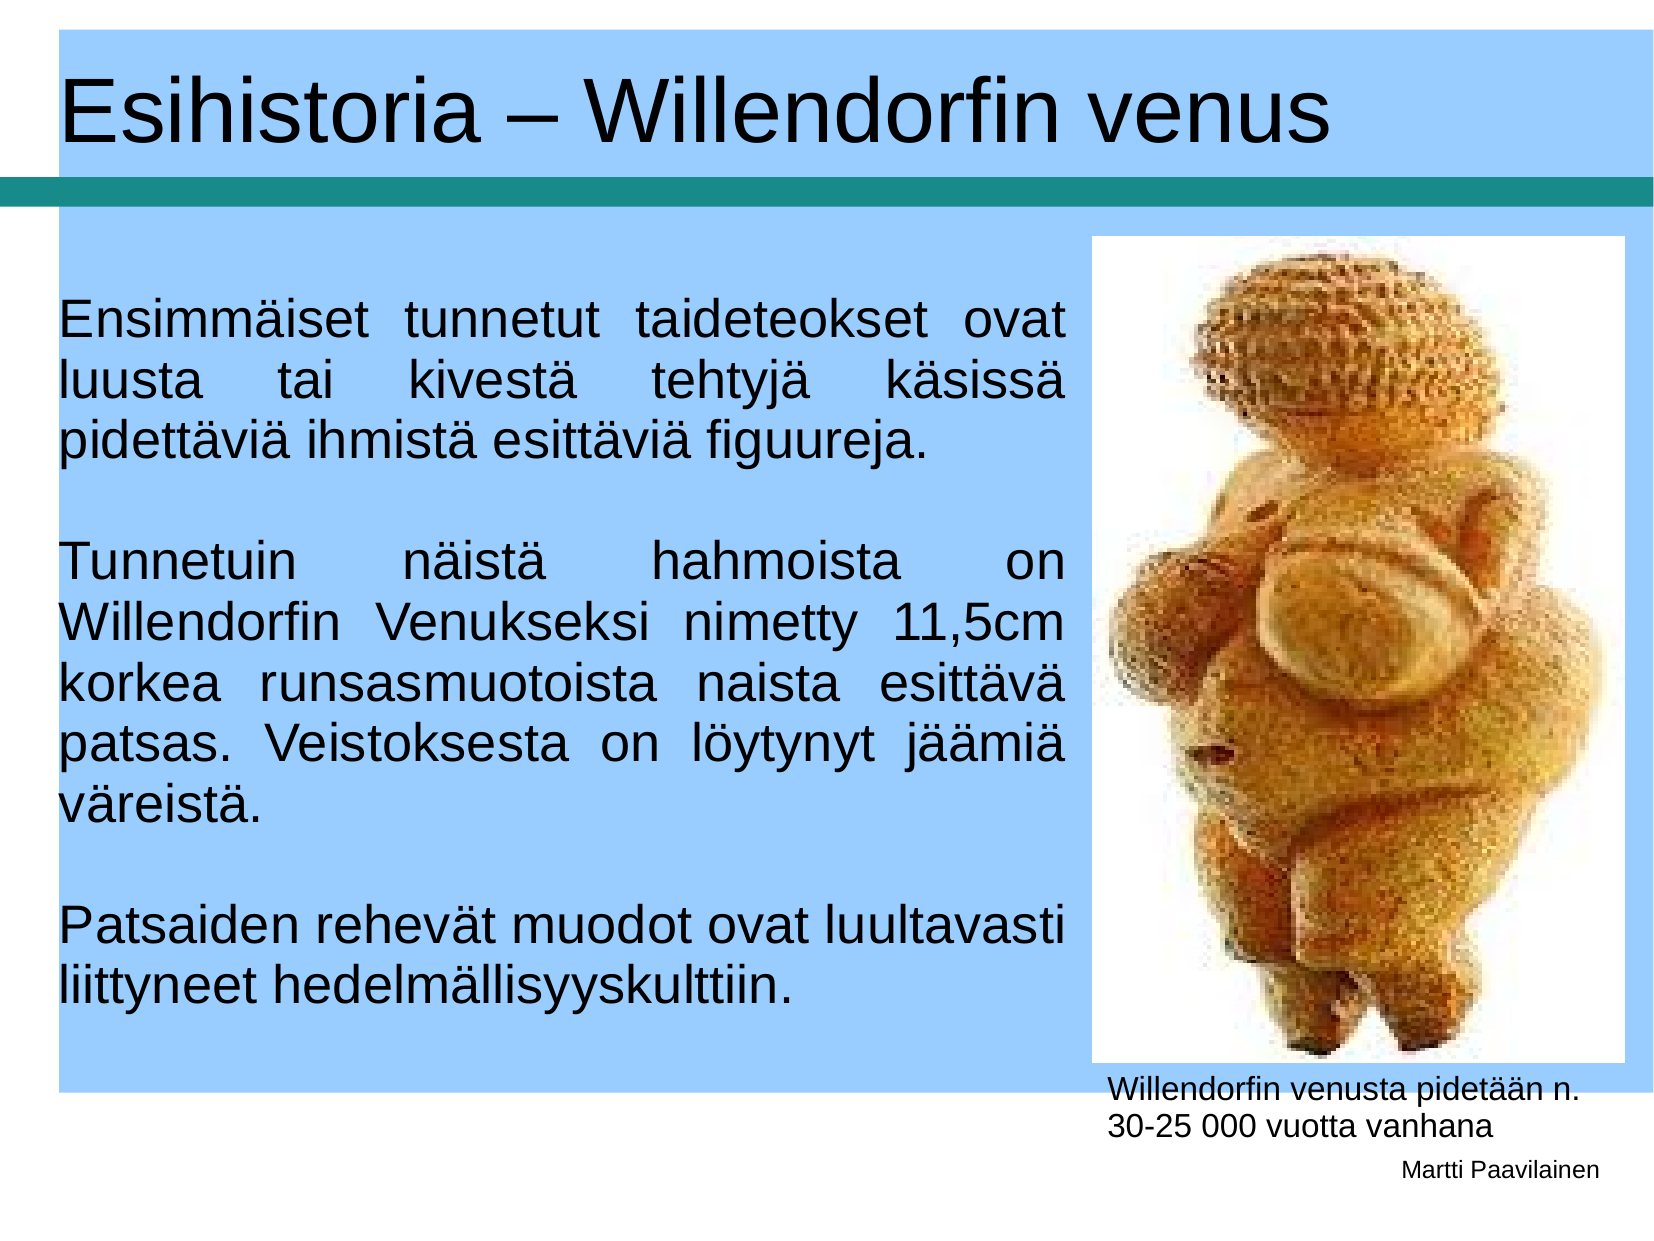

# Esihistoria – Willendorfin venus
Ensimmäiset tunnetut taideteokset ovat luusta tai kivestä tehtyjä käsissä pidettäviä ihmistä esittäviä figuureja.
Tunnetuin näistä hahmoista on Willendorfin Venukseksi nimetty 11,5cm korkea runsasmuotoista naista esittävä patsas. Veistoksesta on löytynyt jäämiä väreistä.
Patsaiden rehevät muodot ovat luultavasti liittyneet hedelmällisyyskulttiin.
Willendorfin venusta pidetään n. 30-25 000 vuotta vanhana
Martti Paavilainen